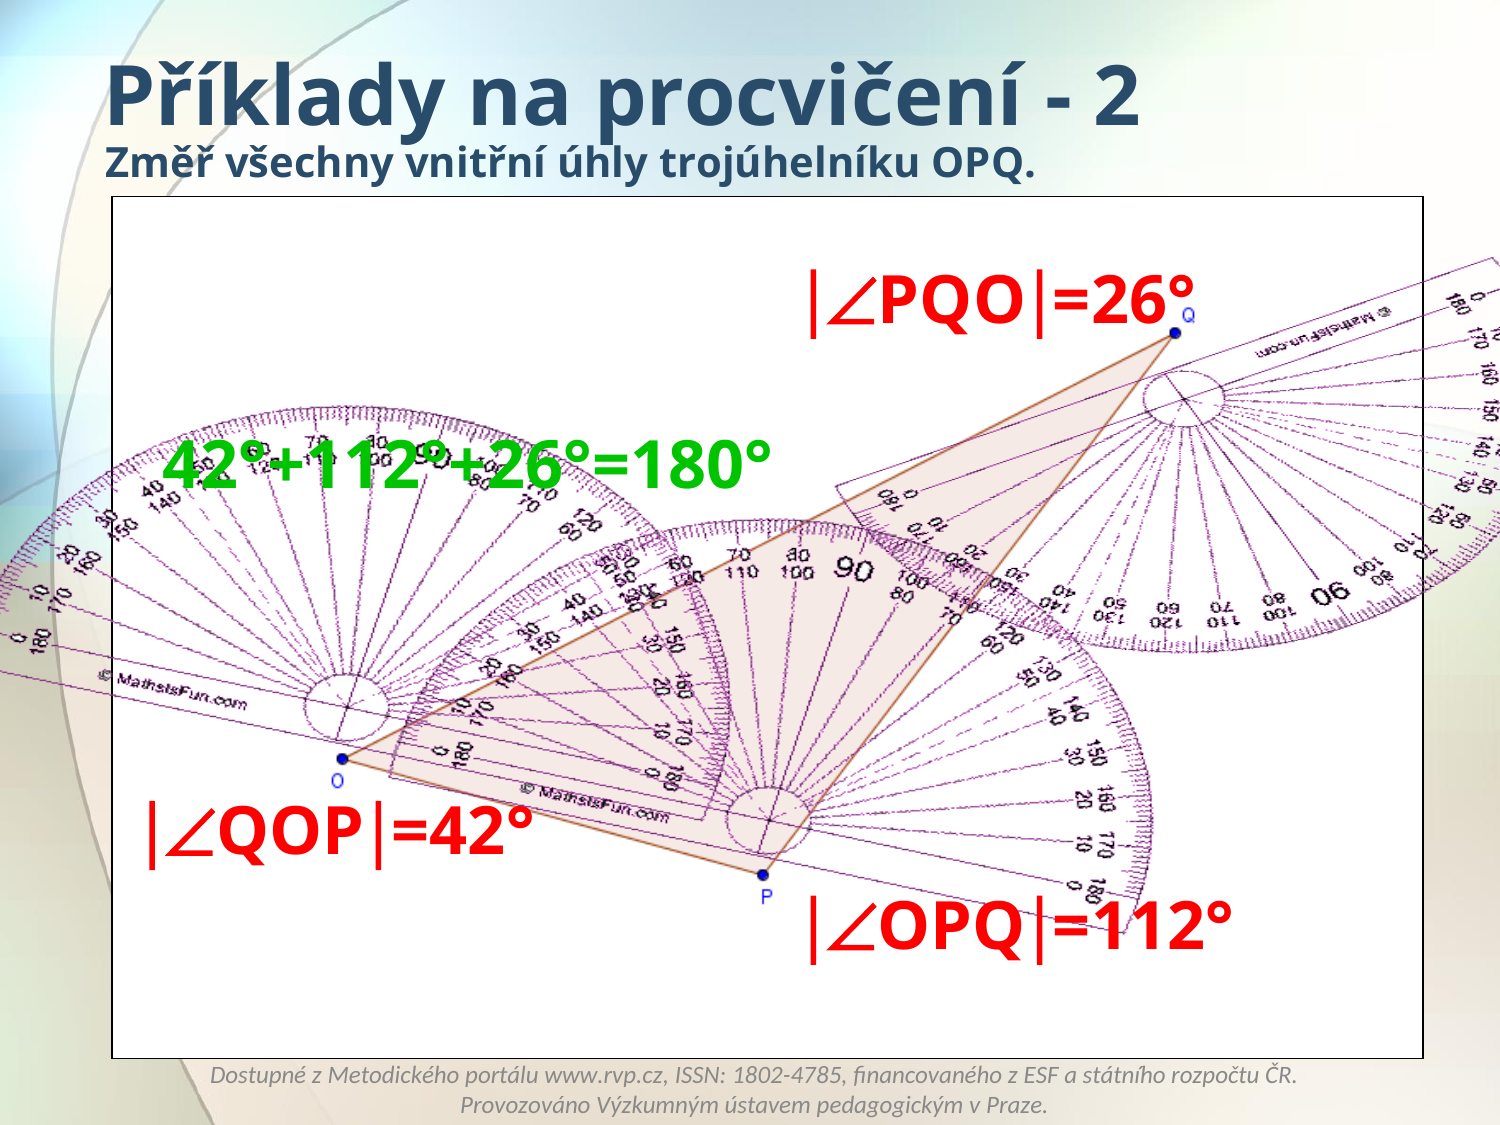

# Příklady na procvičení - 2
Změř všechny vnitřní úhly trojúhelníku OPQ.
PQO=26°
42°+112°+26°=180°
QOP=42°
OPQ=112°